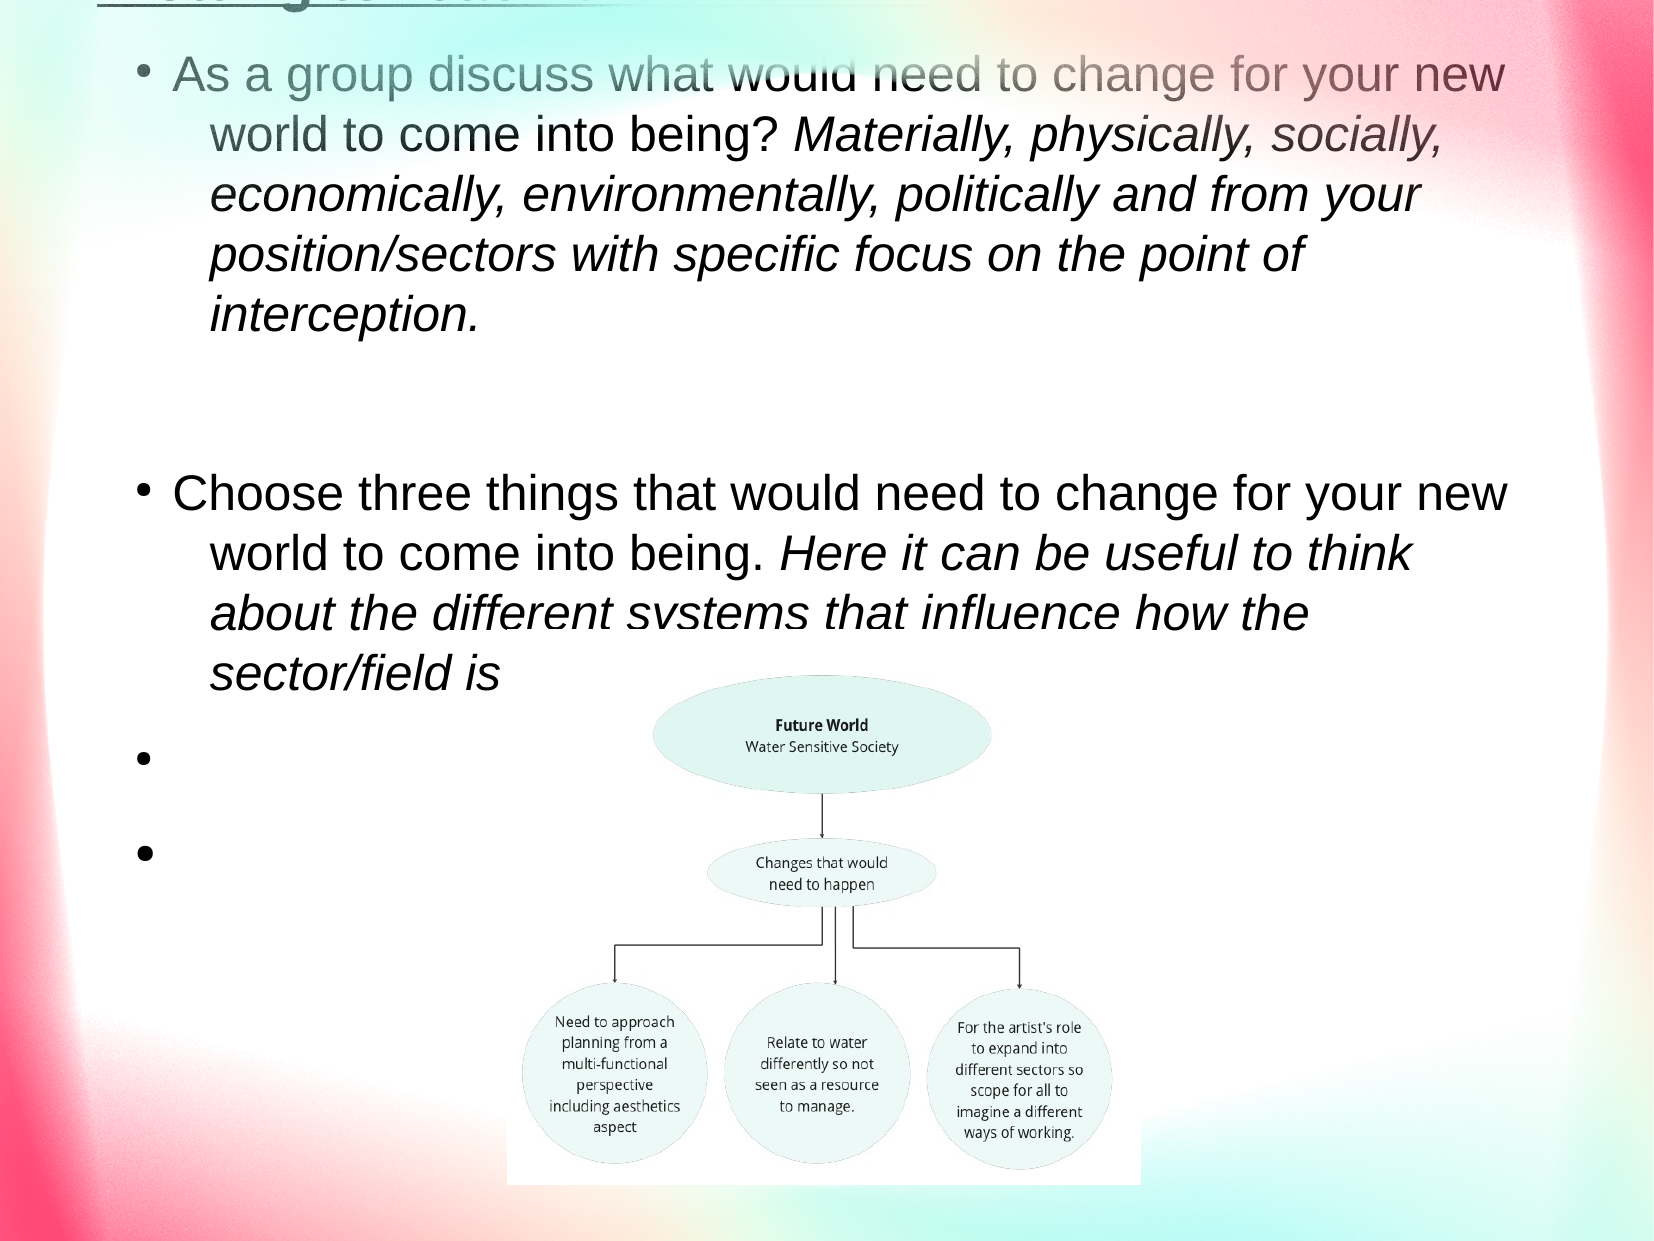

# Plotting to reach the Outlands
As a group discuss what would need to change for your new world to come into being? Materially, physically, socially, economically, environmentally, politically and from your position/sectors with specific focus on the point of interception.
Choose three things that would need to change for your new world to come into being. Here it can be useful to think about the different systems that influence how the sector/field is able to shift.